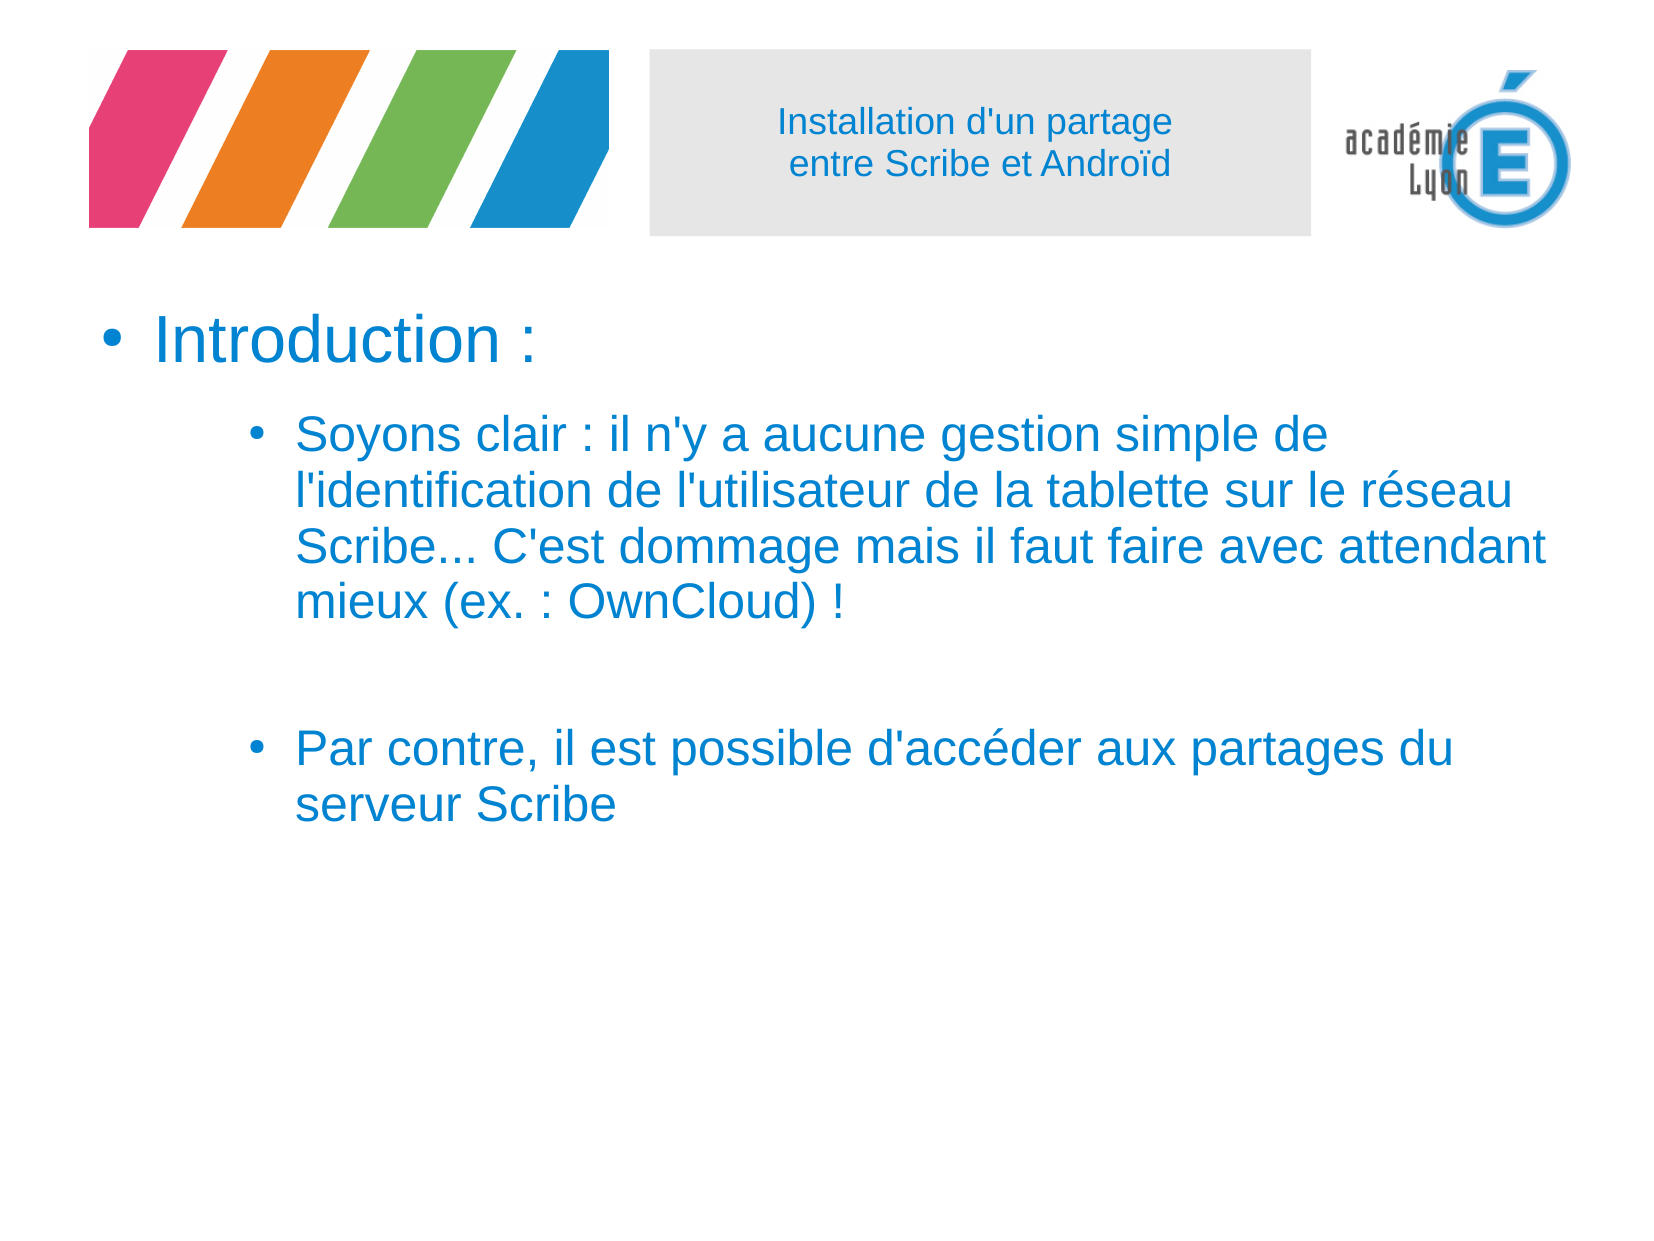

# Installation d'un partage entre Scribe et Androïd
Introduction :
Soyons clair : il n'y a aucune gestion simple de l'identification de l'utilisateur de la tablette sur le réseau Scribe... C'est dommage mais il faut faire avec attendant mieux (ex. : OwnCloud) !
Par contre, il est possible d'accéder aux partages du serveur Scribe